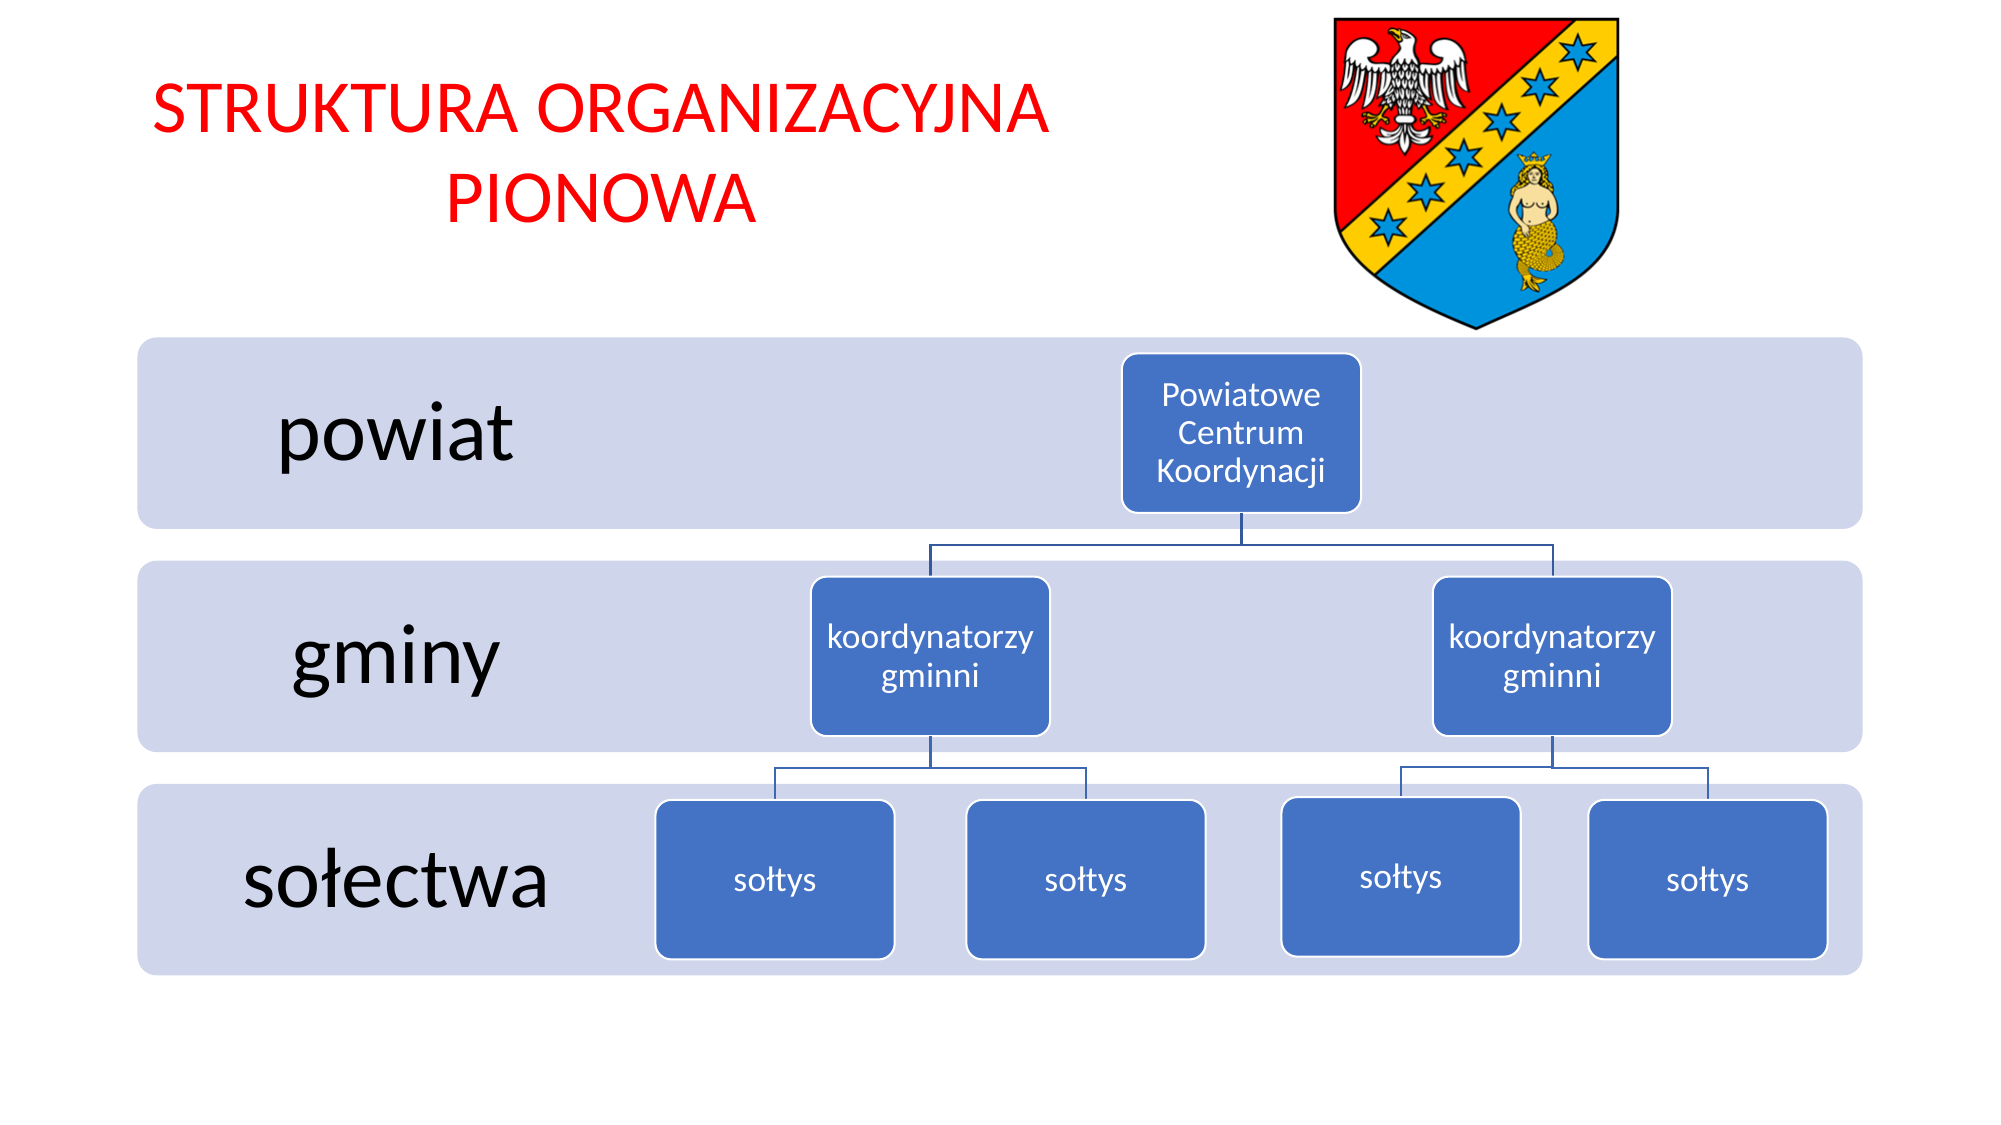

STRUKTURA ORGANIZACYJNA
PIONOWA
powiat
Powiatowe Centrum Koordynacji
gminy
koordynatorzy gminni
koordynatorzy gminni
sołectwa
sołtys
sołtys
sołtys
sołtys